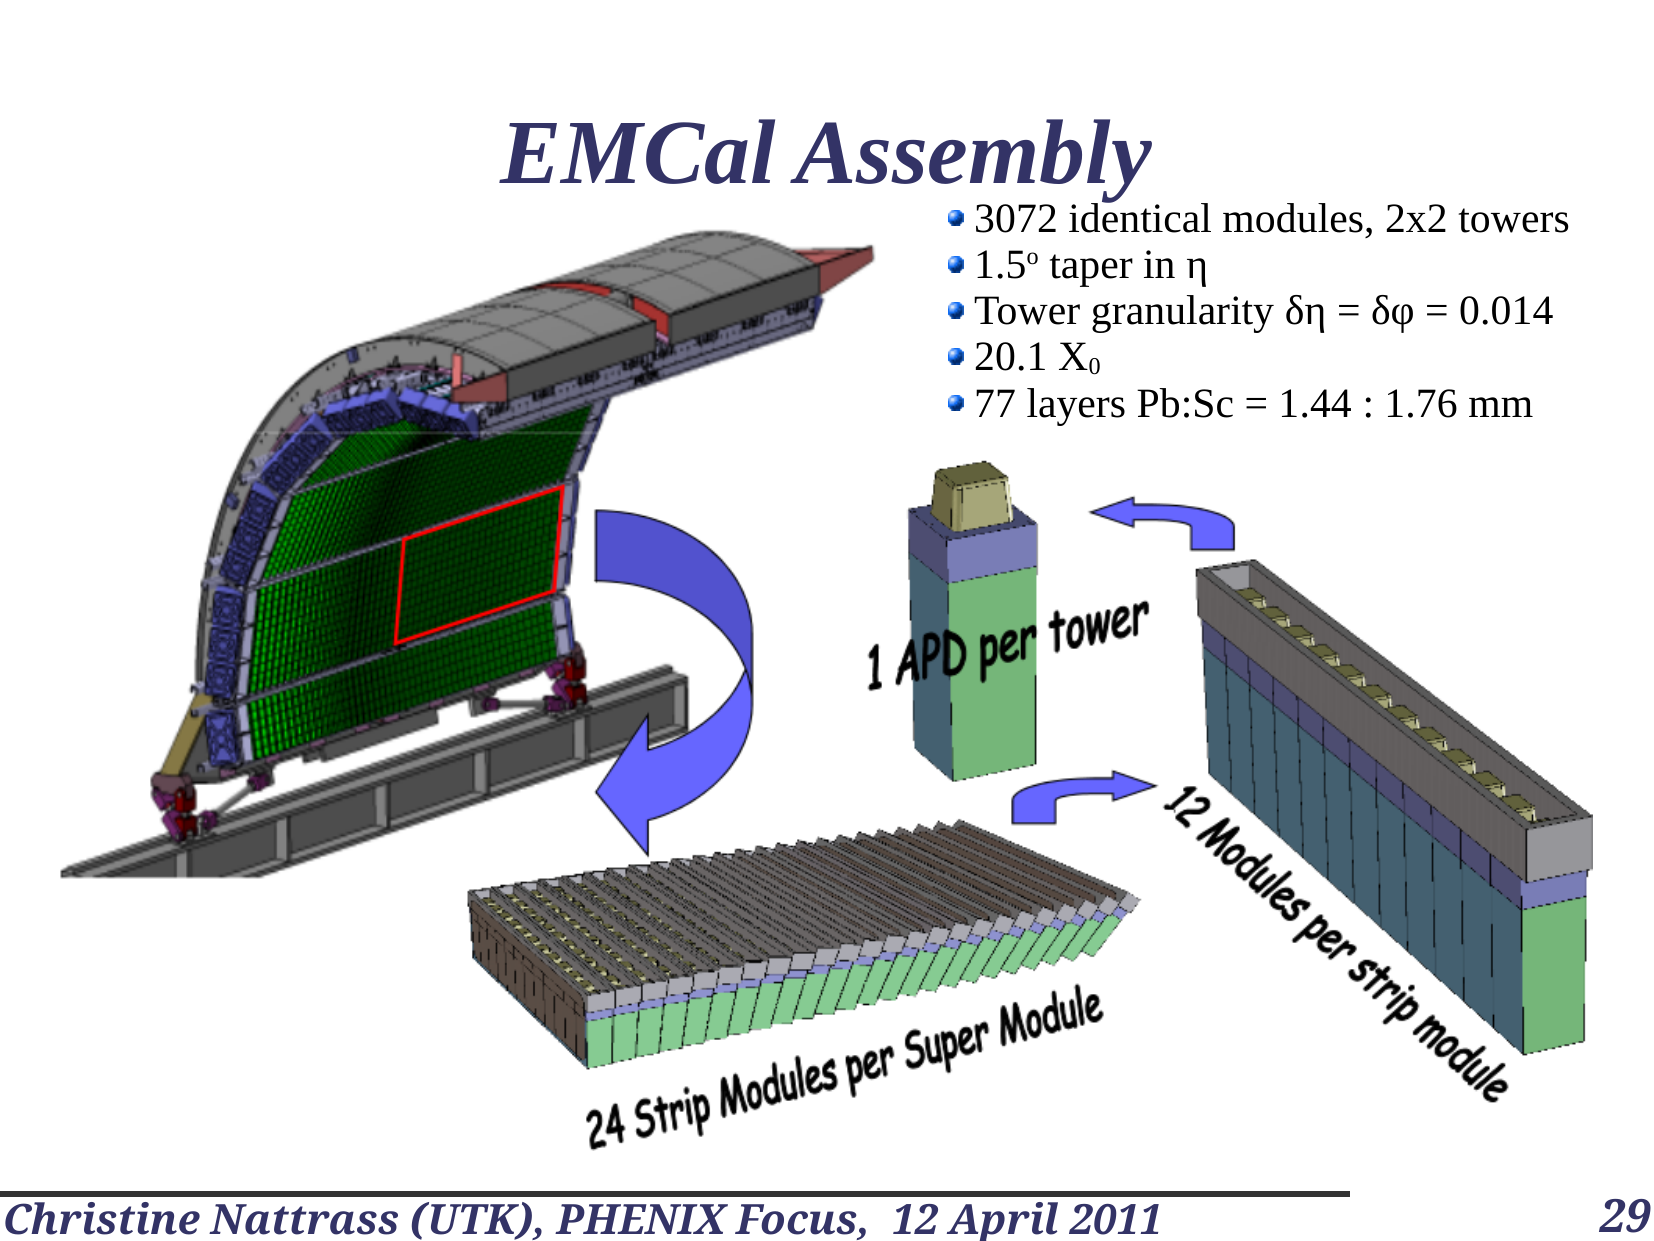

# EMCal Assembly
 3072 identical modules, 2x2 towers
 1.5o taper in η
 Tower granularity δη = δφ = 0.014
 20.1 X0
 77 layers Pb:Sc = 1.44 : 1.76 mm